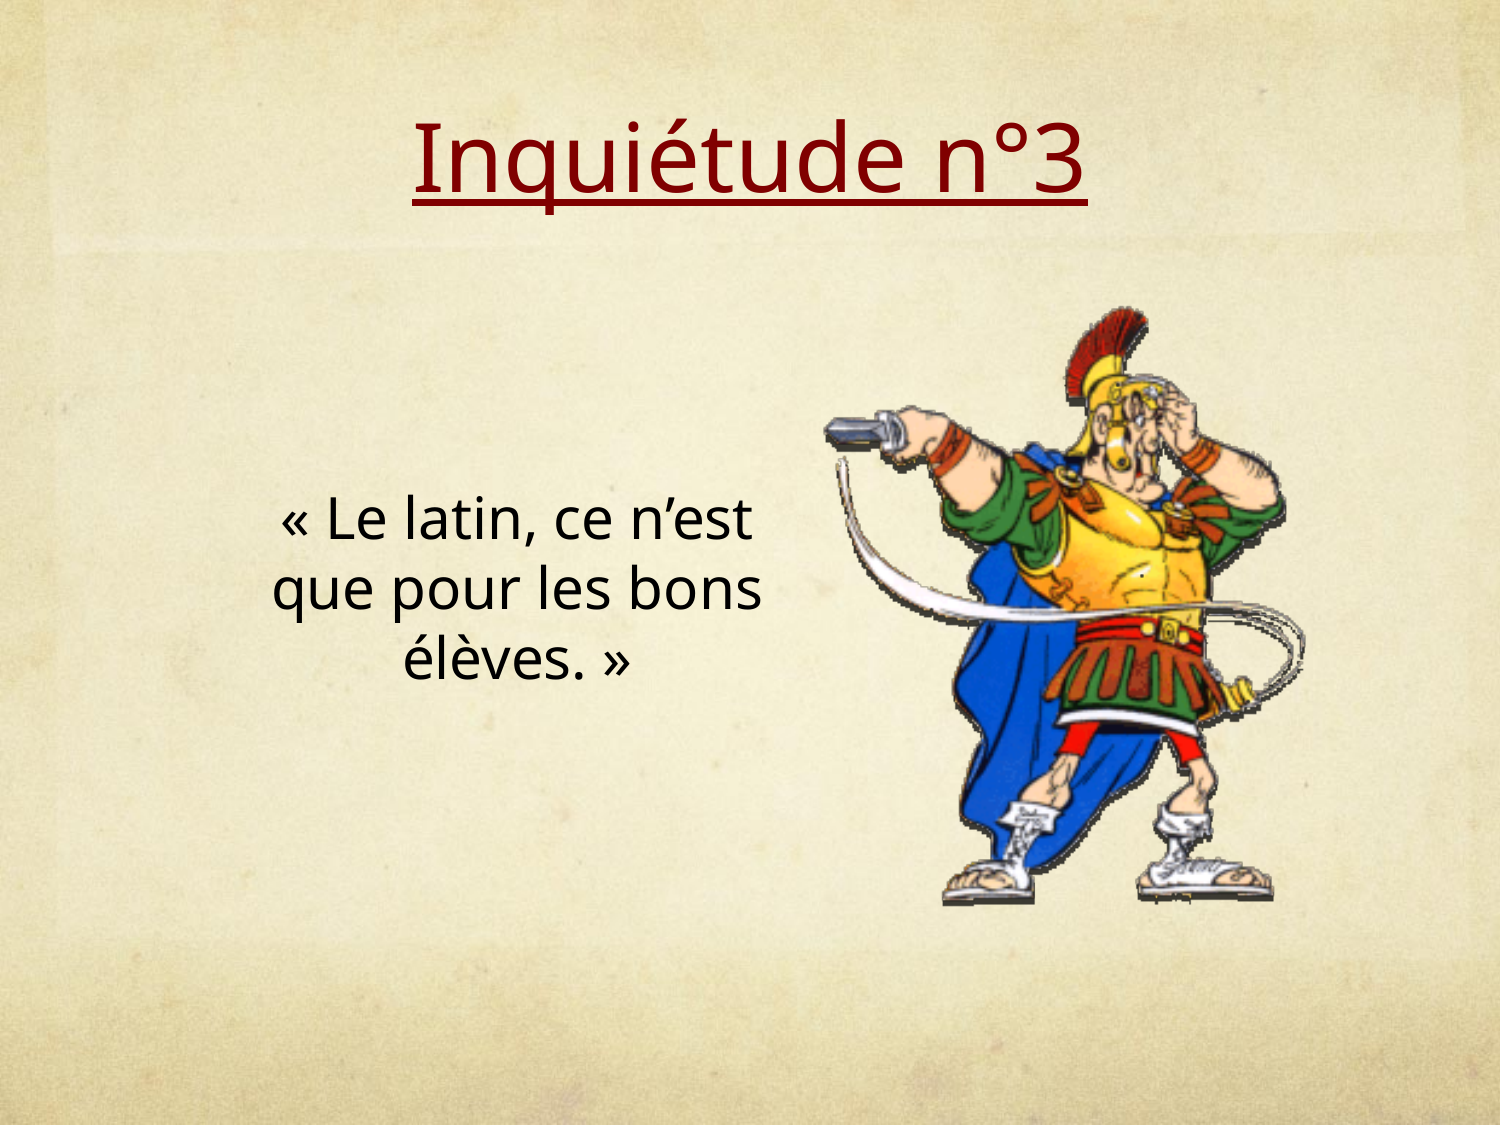

# Inquiétude n°3
« Le latin, ce n’est que pour les bons élèves. »